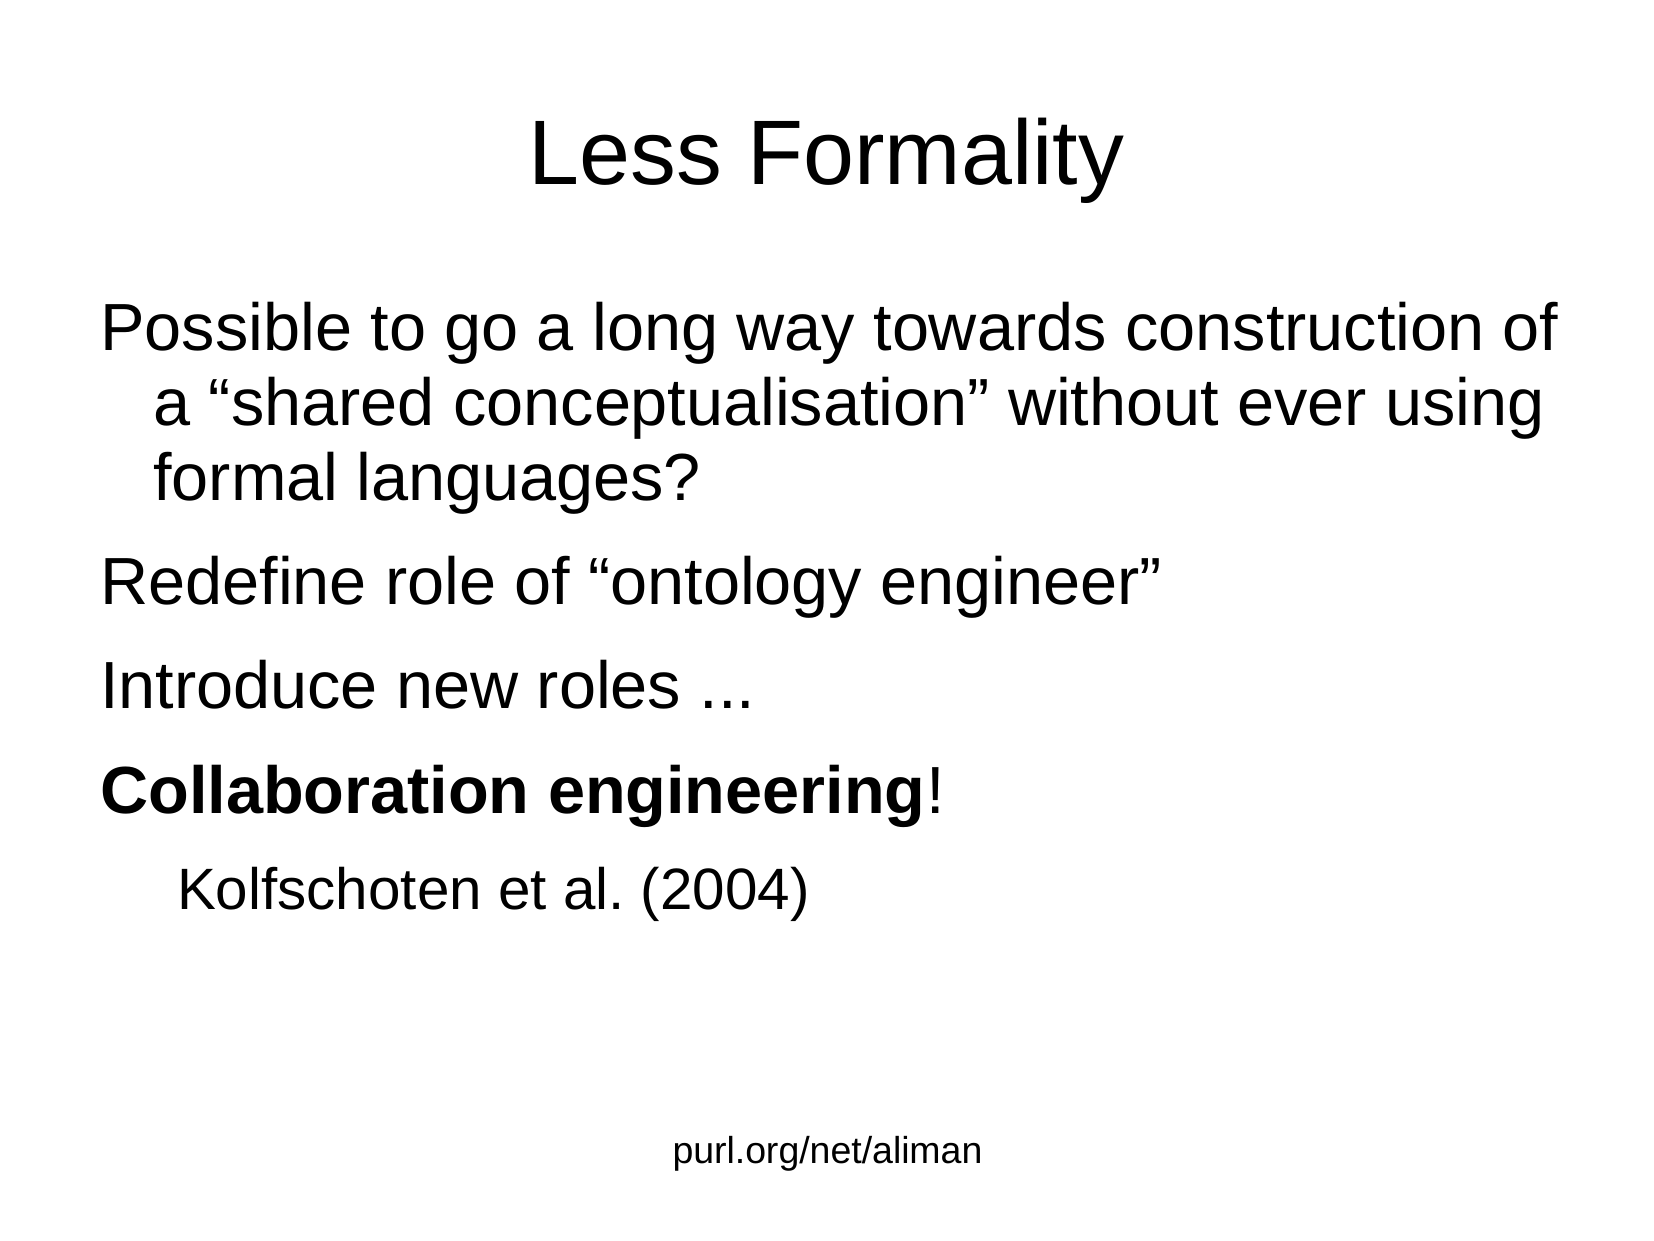

# Less Formality
Possible to go a long way towards construction of a “shared conceptualisation” without ever using formal languages?
Redefine role of “ontology engineer”
Introduce new roles ...
Collaboration engineering!
Kolfschoten et al. (2004)